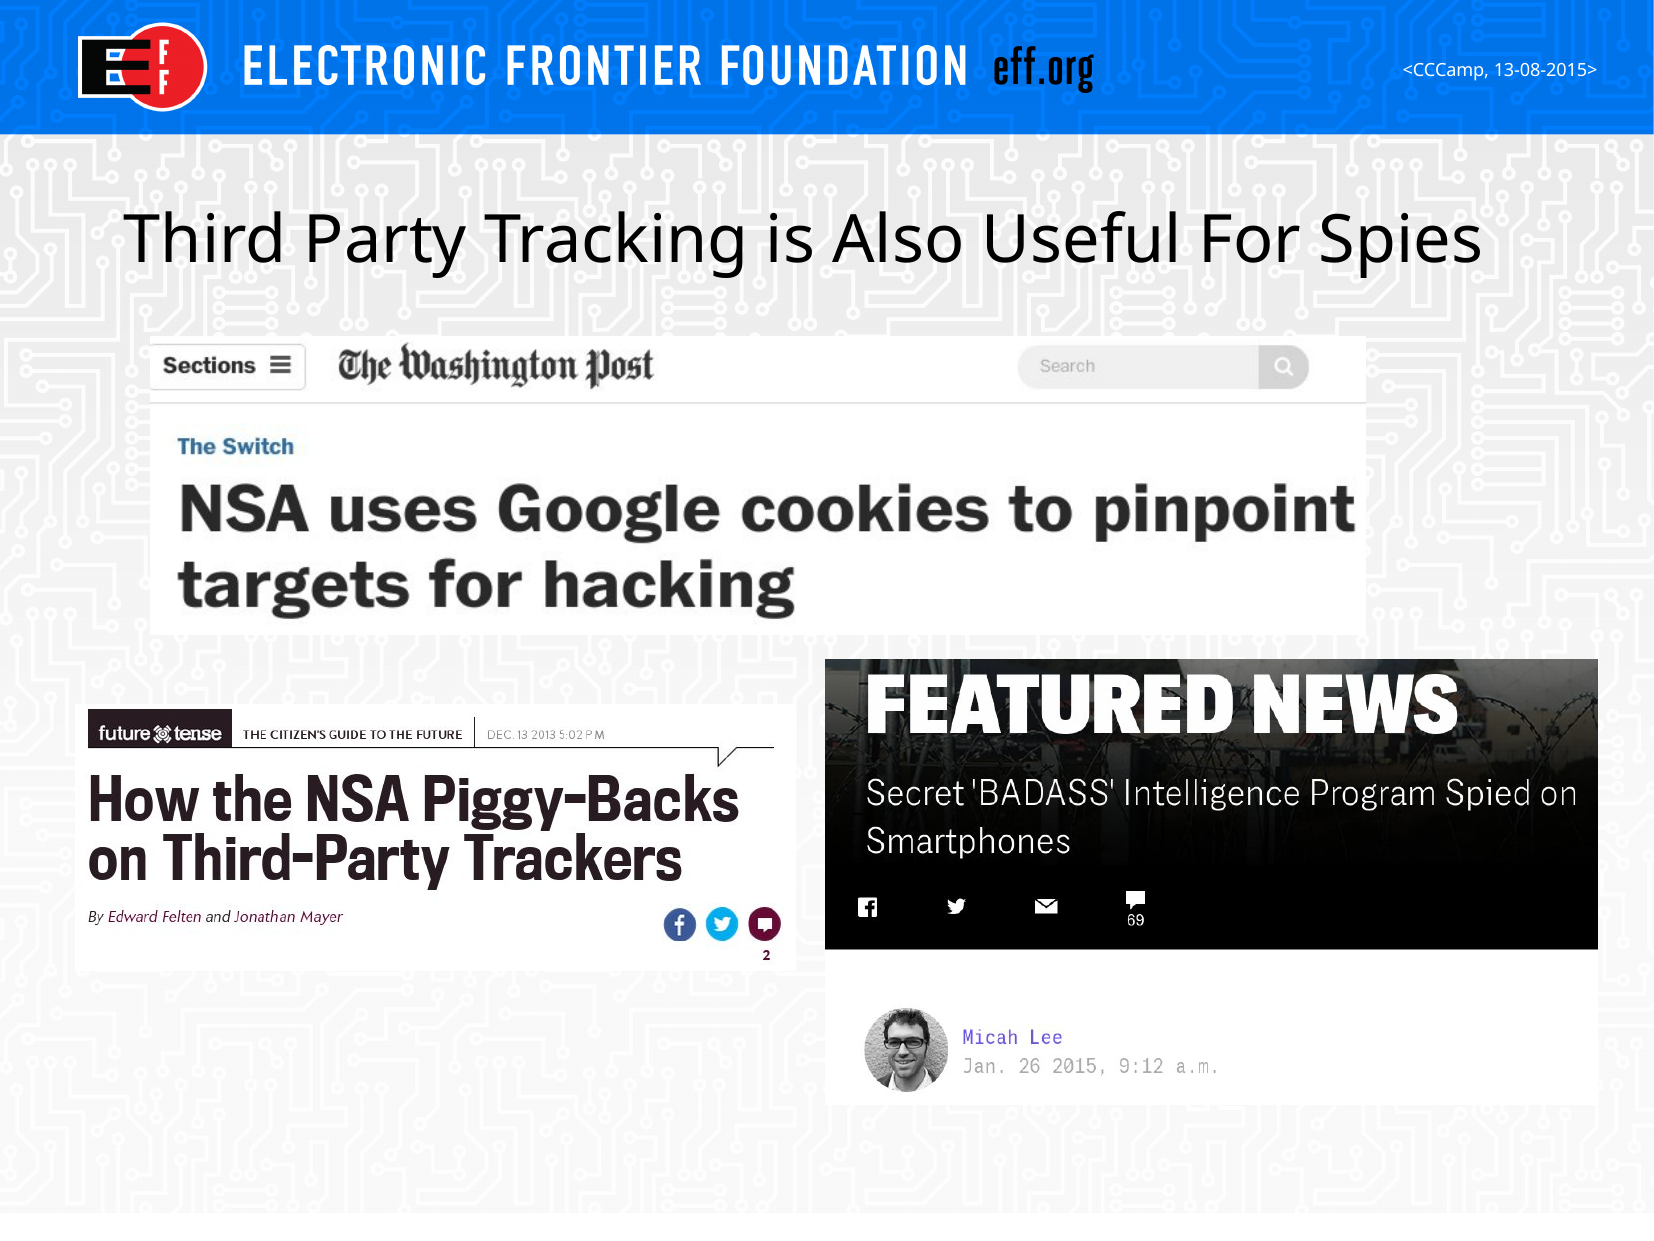

# Third Party Tracking is Also Useful For Spies